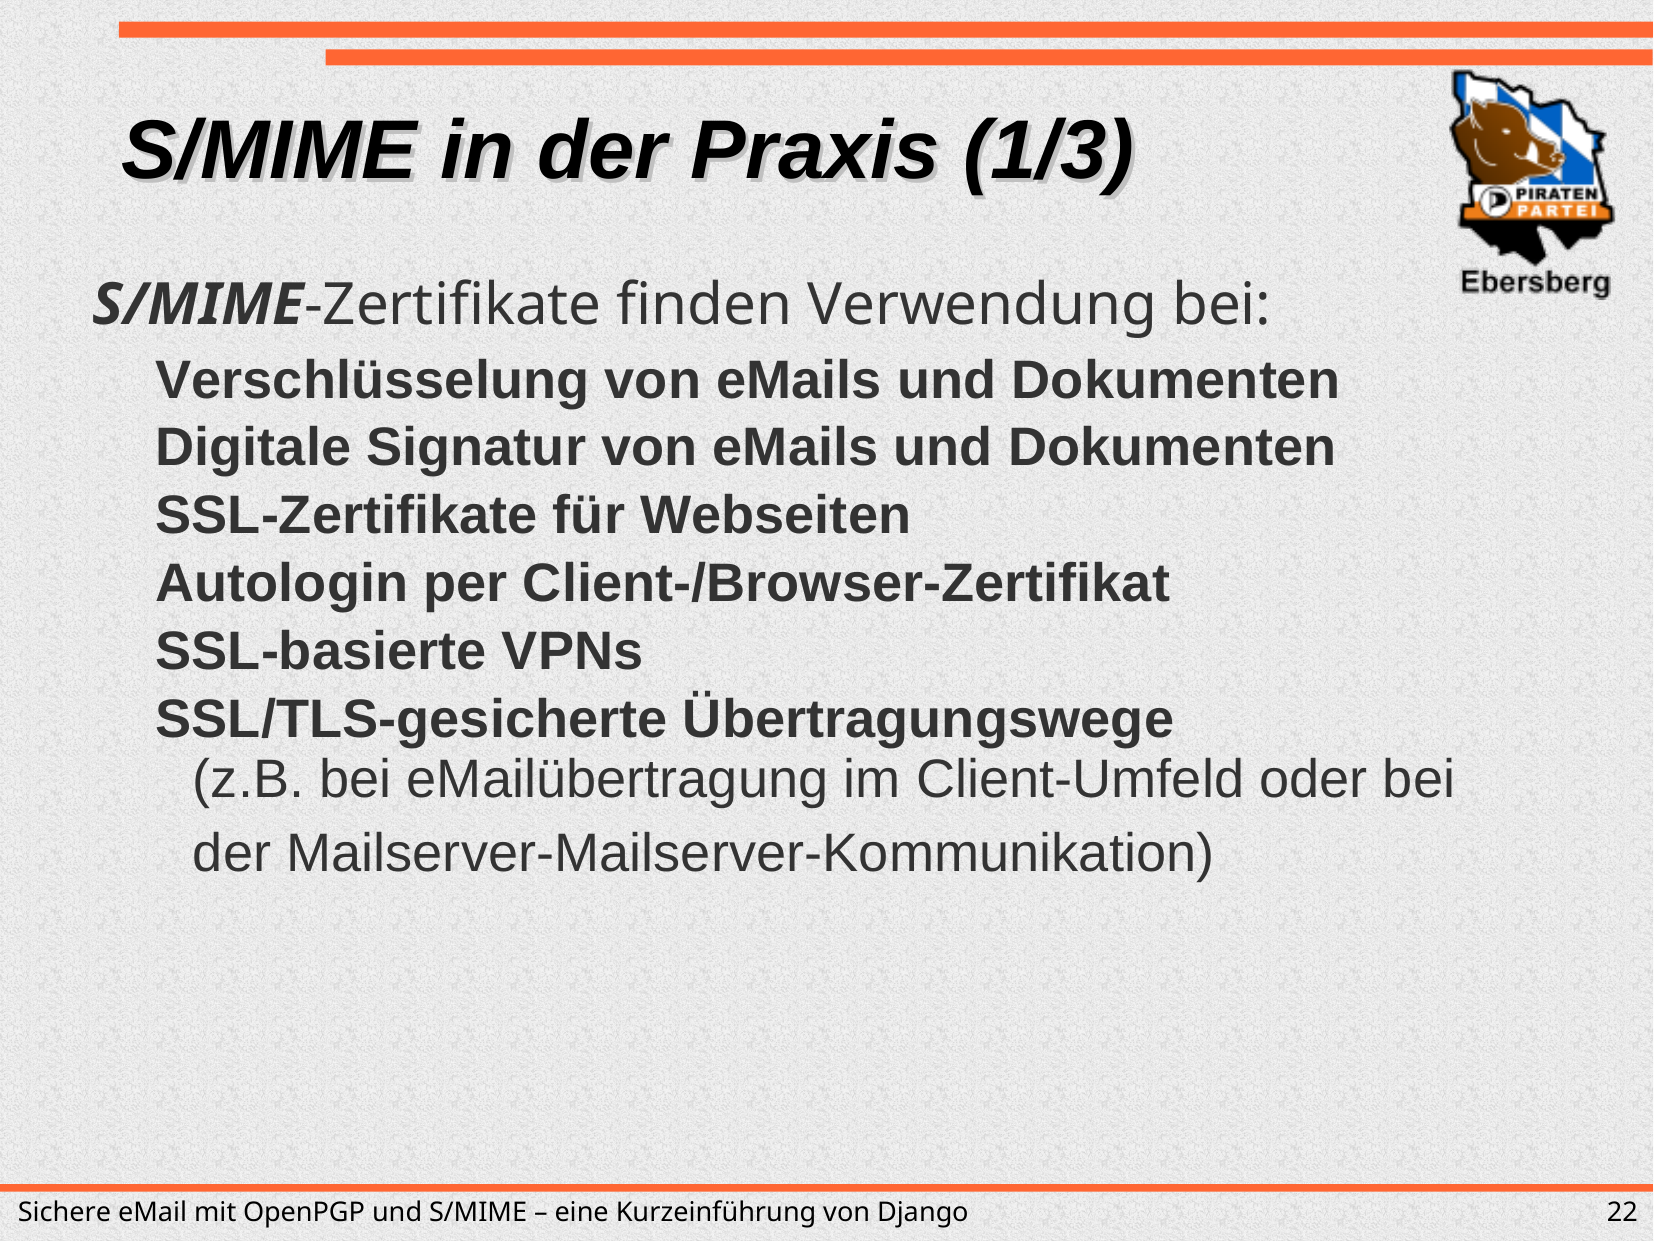

# S/MIME in der Praxis (1/3)
S/MIME-Zertifikate finden Verwendung bei:
Verschlüsselung von eMails und Dokumenten
Digitale Signatur von eMails und Dokumenten
SSL-Zertifikate für Webseiten
Autologin per Client-/Browser-Zertifikat
SSL-basierte VPNs
SSL/TLS-gesicherte Übertragungswege
(z.B. bei eMailübertragung im Client-Umfeld oder bei
der Mailserver-Mailserver-Kommunikation)